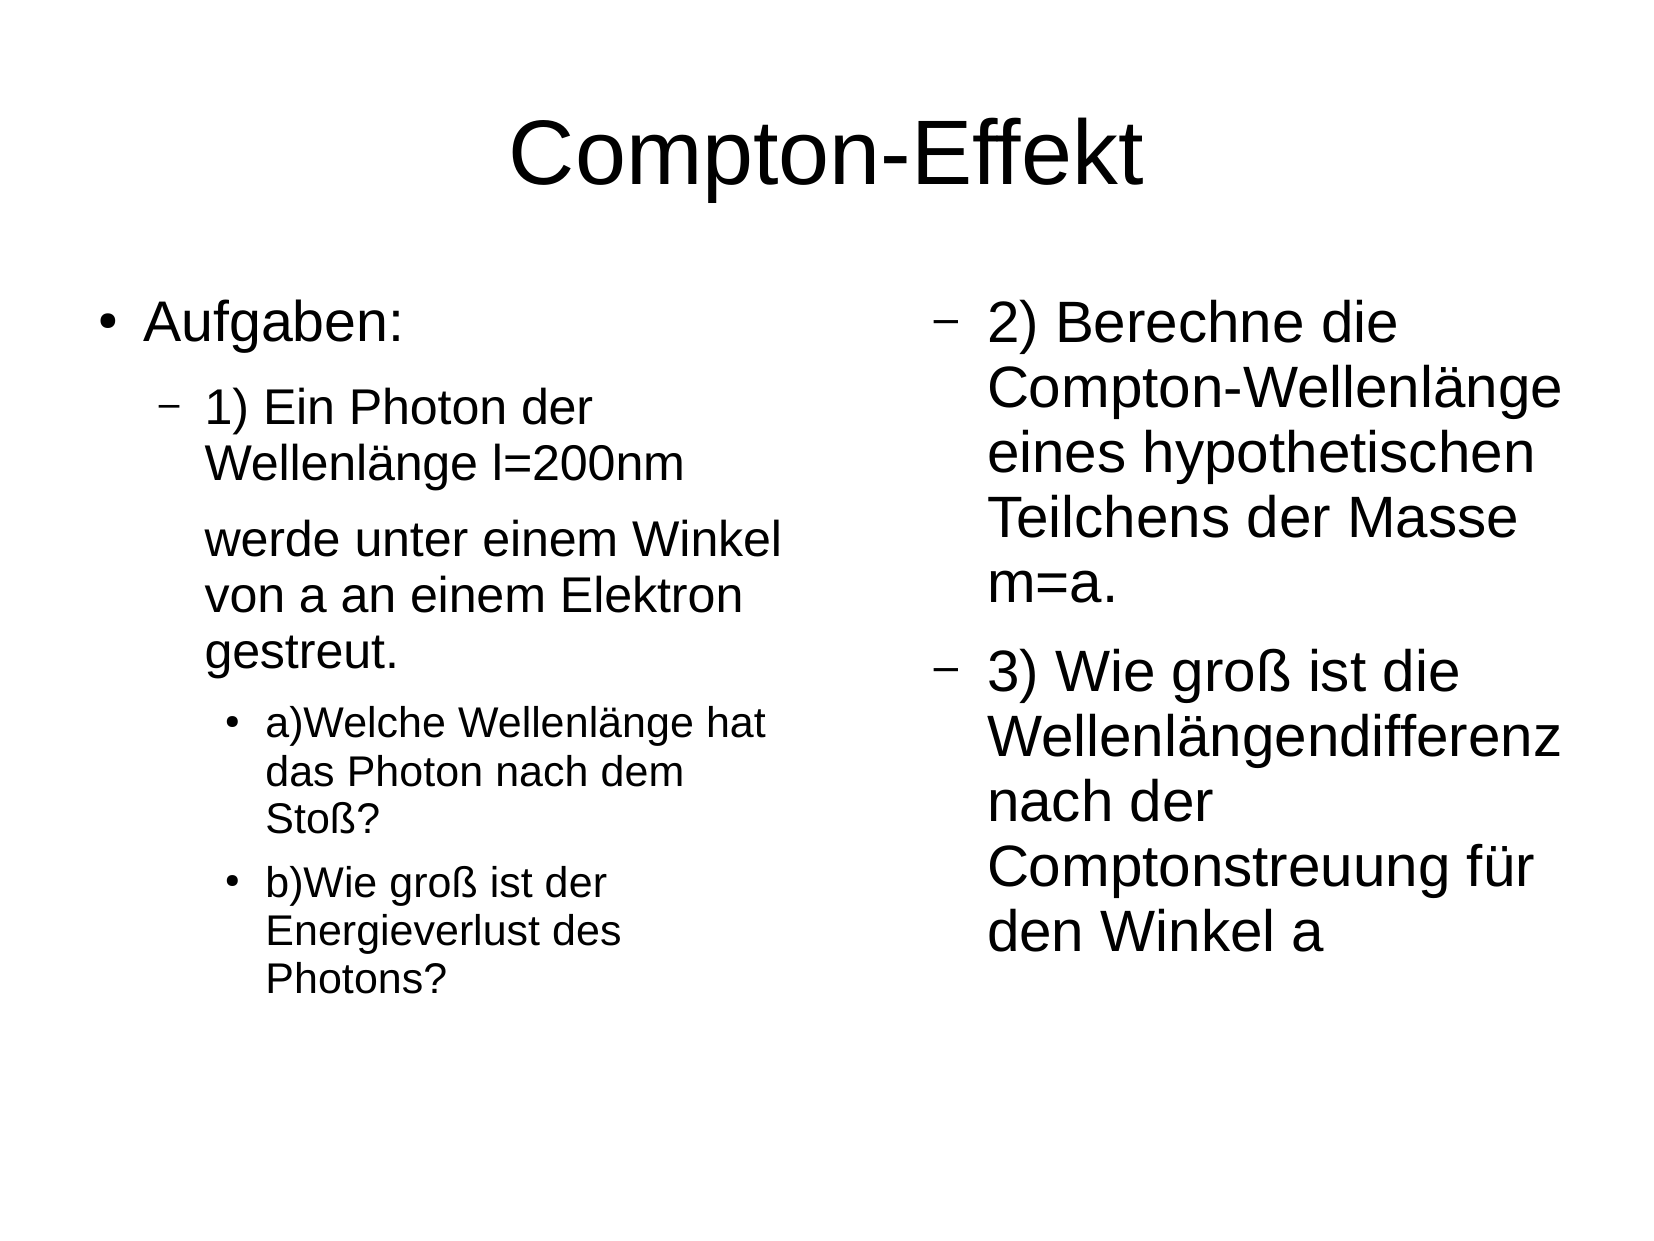

# Compton-Effekt
Aufgaben:
1) Ein Photon der Wellenlänge l=200nm
werde unter einem Winkel von a an einem Elektron gestreut.
a)Welche Wellenlänge hat das Photon nach dem Stoß?
b)Wie groß ist der Energieverlust des Photons?
2) Berechne die Compton-Wellenlänge eines hypothetischen Teilchens der Masse m=a.
3) Wie groß ist die Wellenlängendifferenz nach der Comptonstreuung für den Winkel a